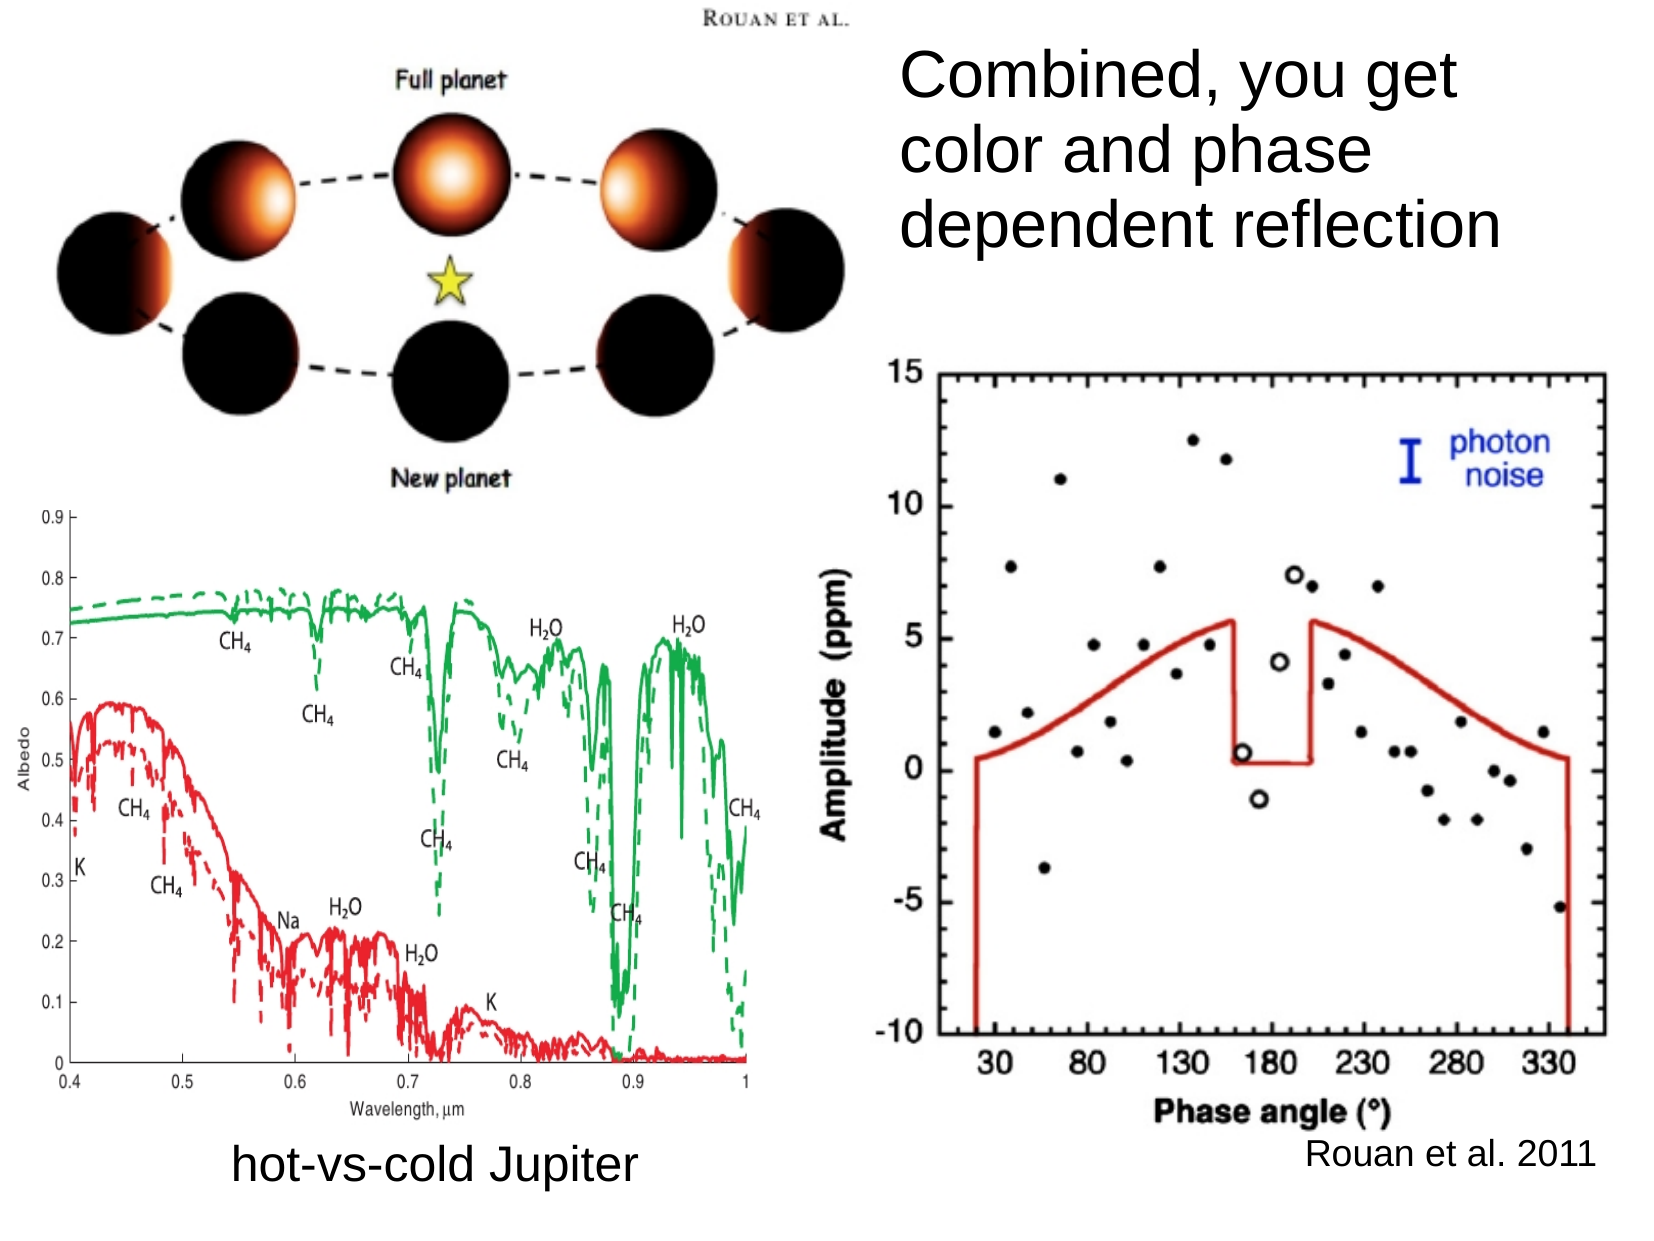

Combined, you get color and phase dependent reflection
Rouan et al. 2011
hot-vs-cold Jupiter